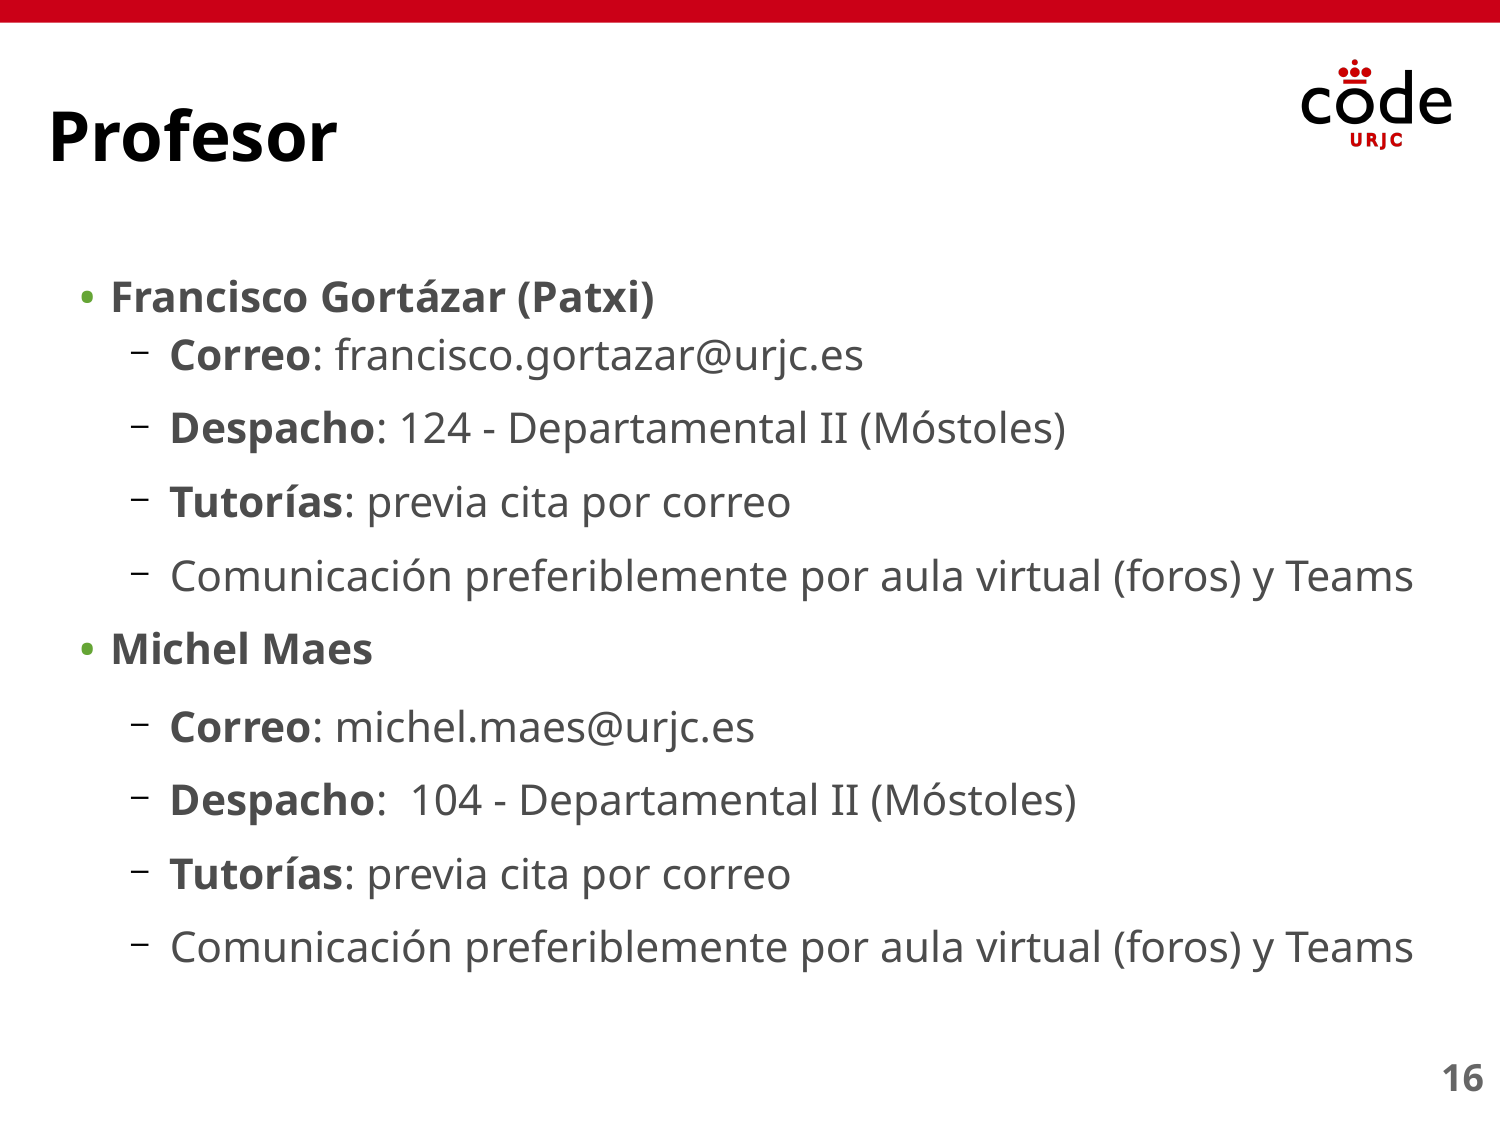

# Profesor
Francisco Gortázar (Patxi)
Correo: francisco.gortazar@urjc.es
Despacho: 124 - Departamental II (Móstoles)
Tutorías: previa cita por correo
Comunicación preferiblemente por aula virtual (foros) y Teams
Michel Maes
Correo: michel.maes@urjc.es
Despacho: 104 - Departamental II (Móstoles)
Tutorías: previa cita por correo
Comunicación preferiblemente por aula virtual (foros) y Teams